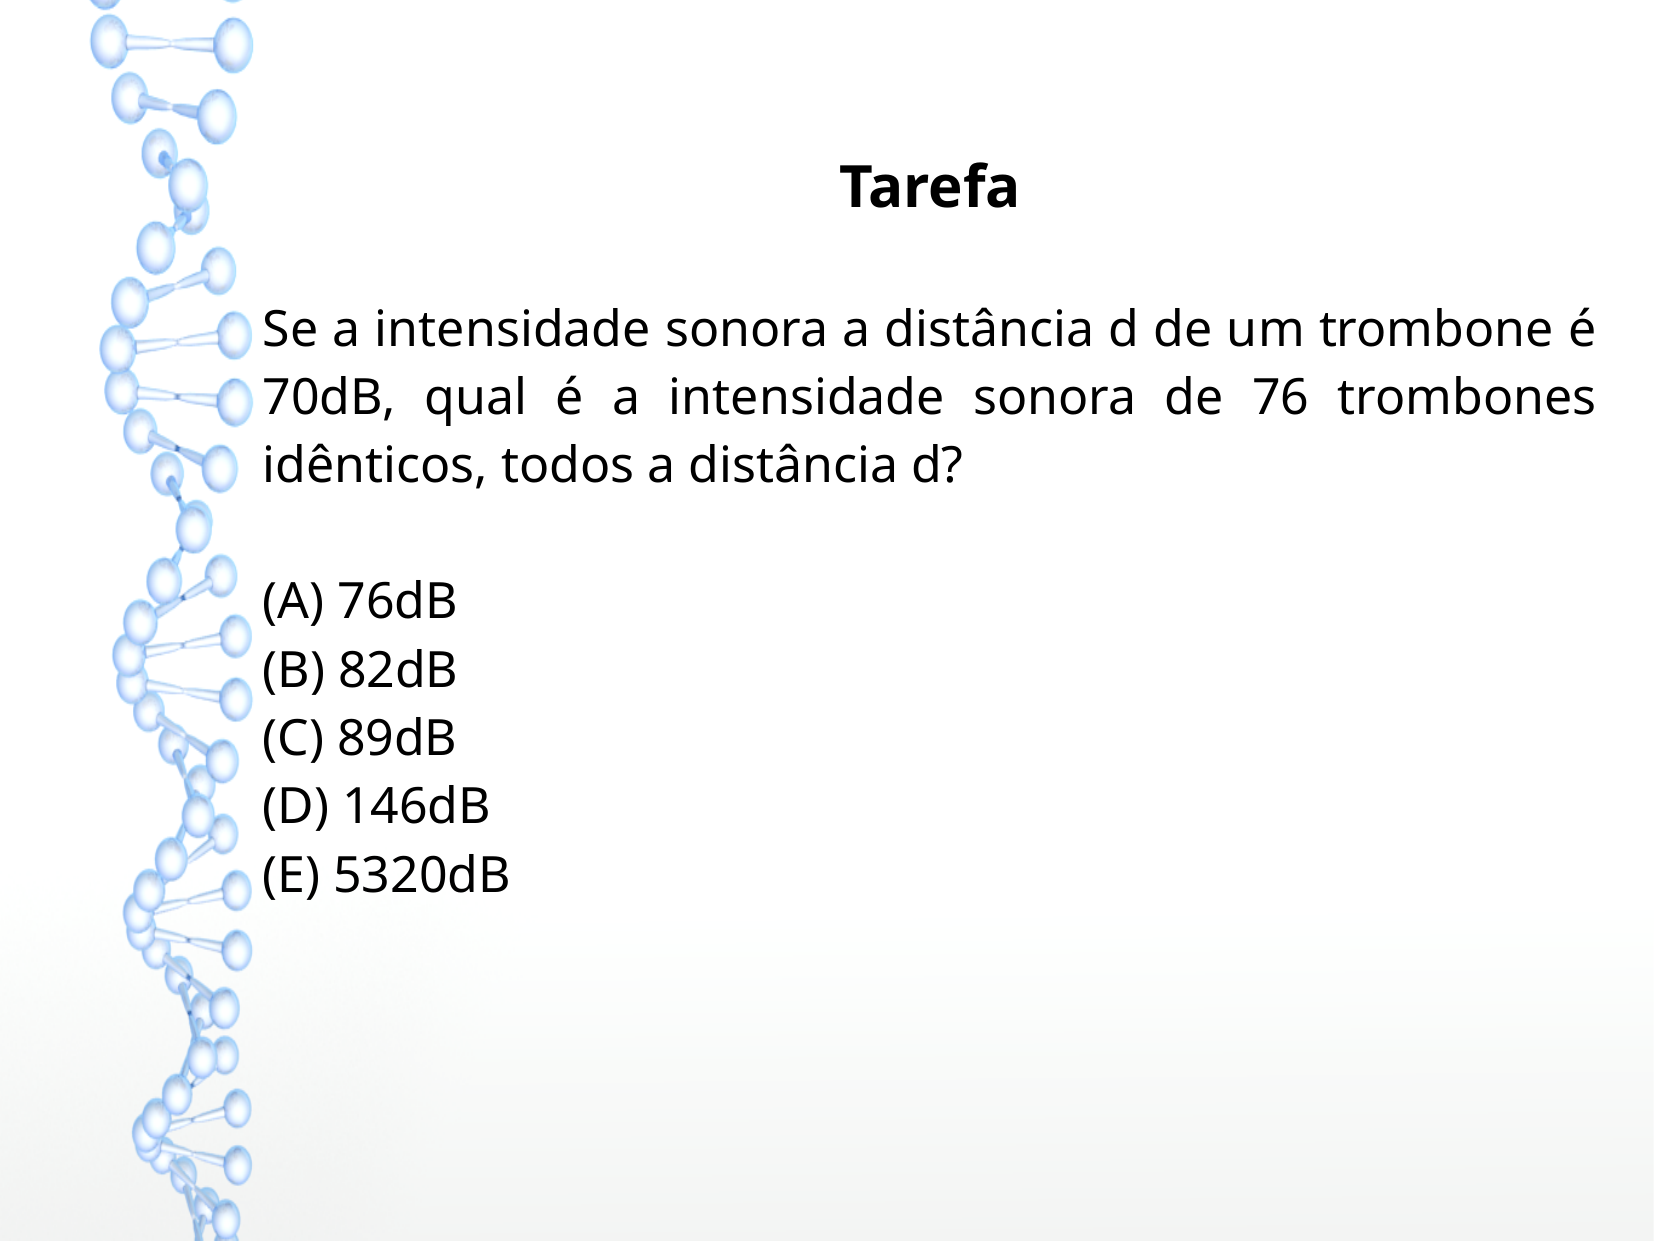

Tarefa
Se a intensidade sonora a distância d de um trombone é 70dB, qual é a intensidade sonora de 76 trombones idênticos, todos a distância d?
(A) 76dB
(B) 82dB
(C) 89dB
(D) 146dB
(E) 5320dB